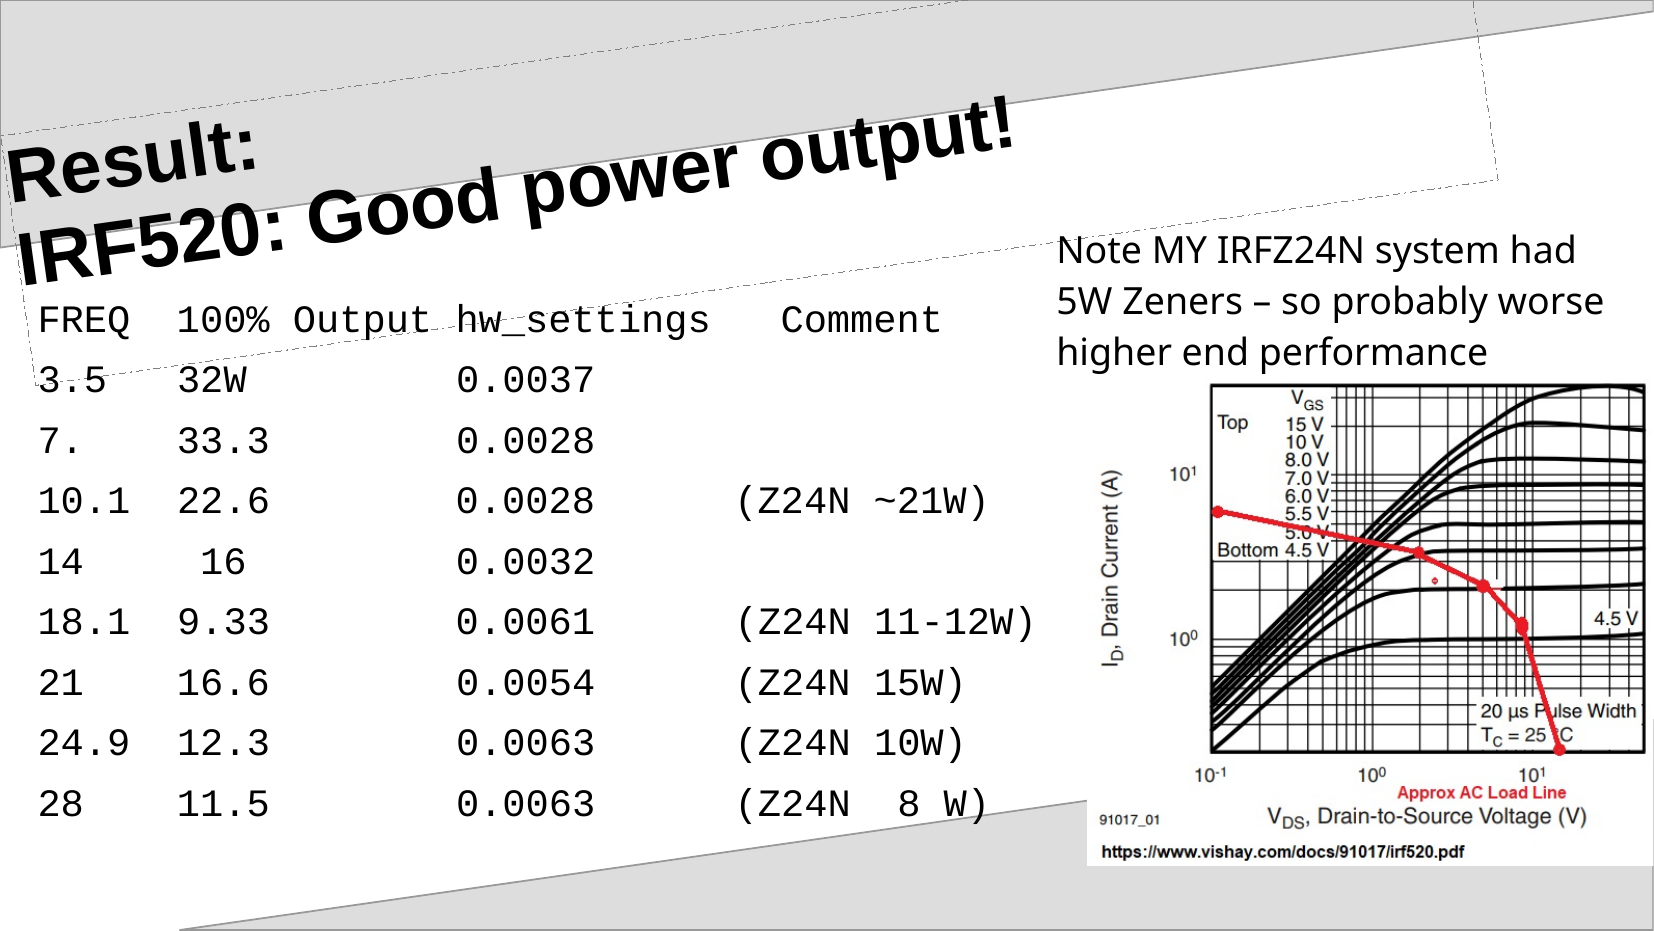

# Result: IRF520: Good power output!
Note MY IRFZ24N system had 5W Zeners – so probably worse higher end performance
FREQ 100% Output hw_settings Comment
3.5 	32W	 	0.0037
7.					 33.3		 	 	0.0028
10.1	22.6 0.0028 (Z24N ~21W)
14										 16		 	 0.0032
18.1	9.33				 0.0061			 						 (Z24N 11-12W)
21				 16.6	 	0.0054 (Z24N 15W)
24.9	12.3				 	0.0063		 (Z24N 10W)
28		 11.5	 	0.0063		 (Z24N 8 W)
7